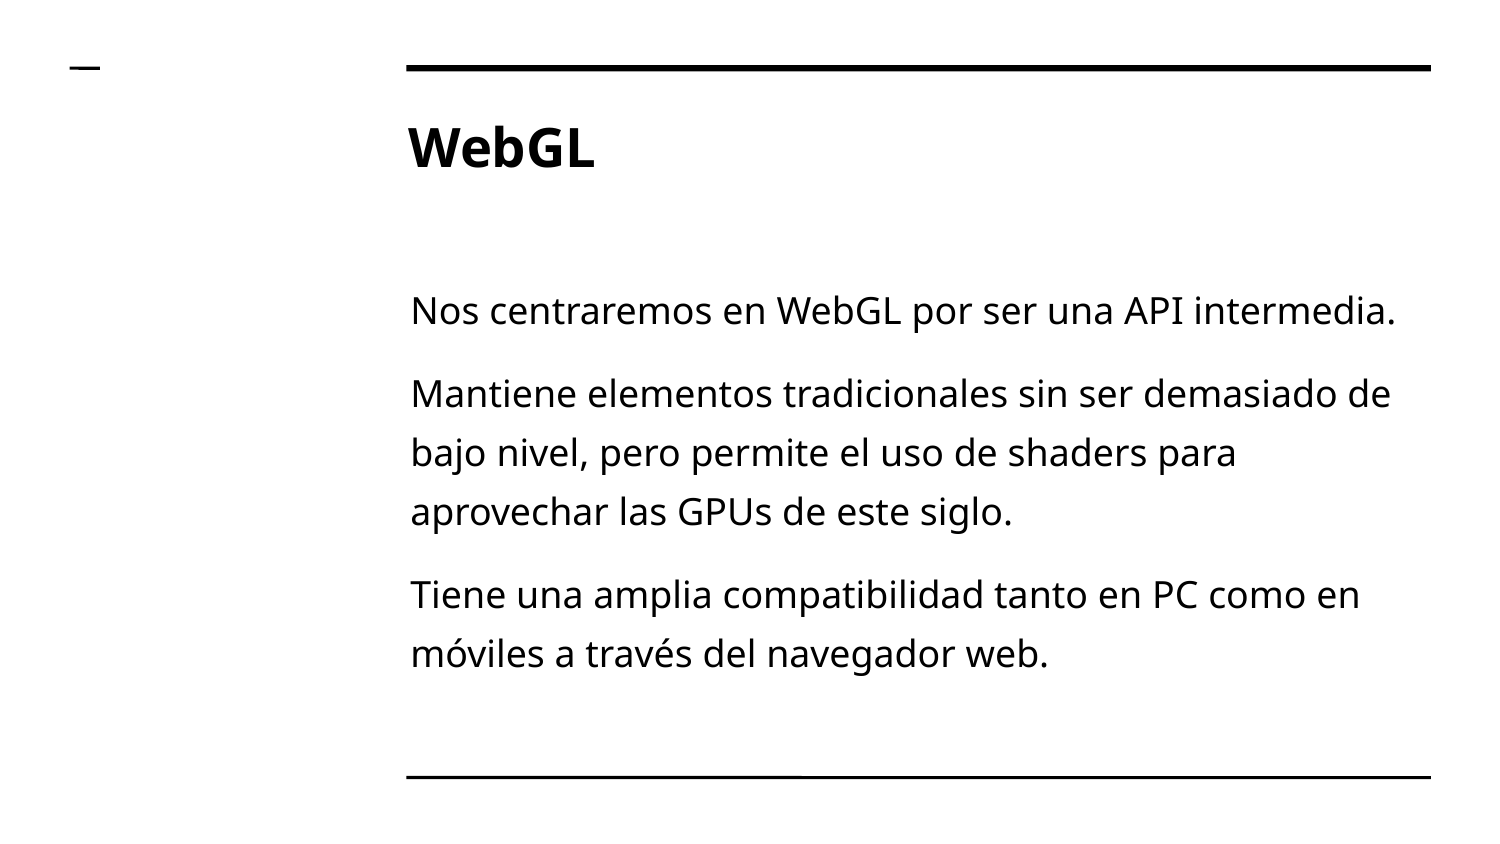

# WebGL
Nos centraremos en WebGL por ser una API intermedia.
Mantiene elementos tradicionales sin ser demasiado de bajo nivel, pero permite el uso de shaders para aprovechar las GPUs de este siglo.
Tiene una amplia compatibilidad tanto en PC como en móviles a través del navegador web.